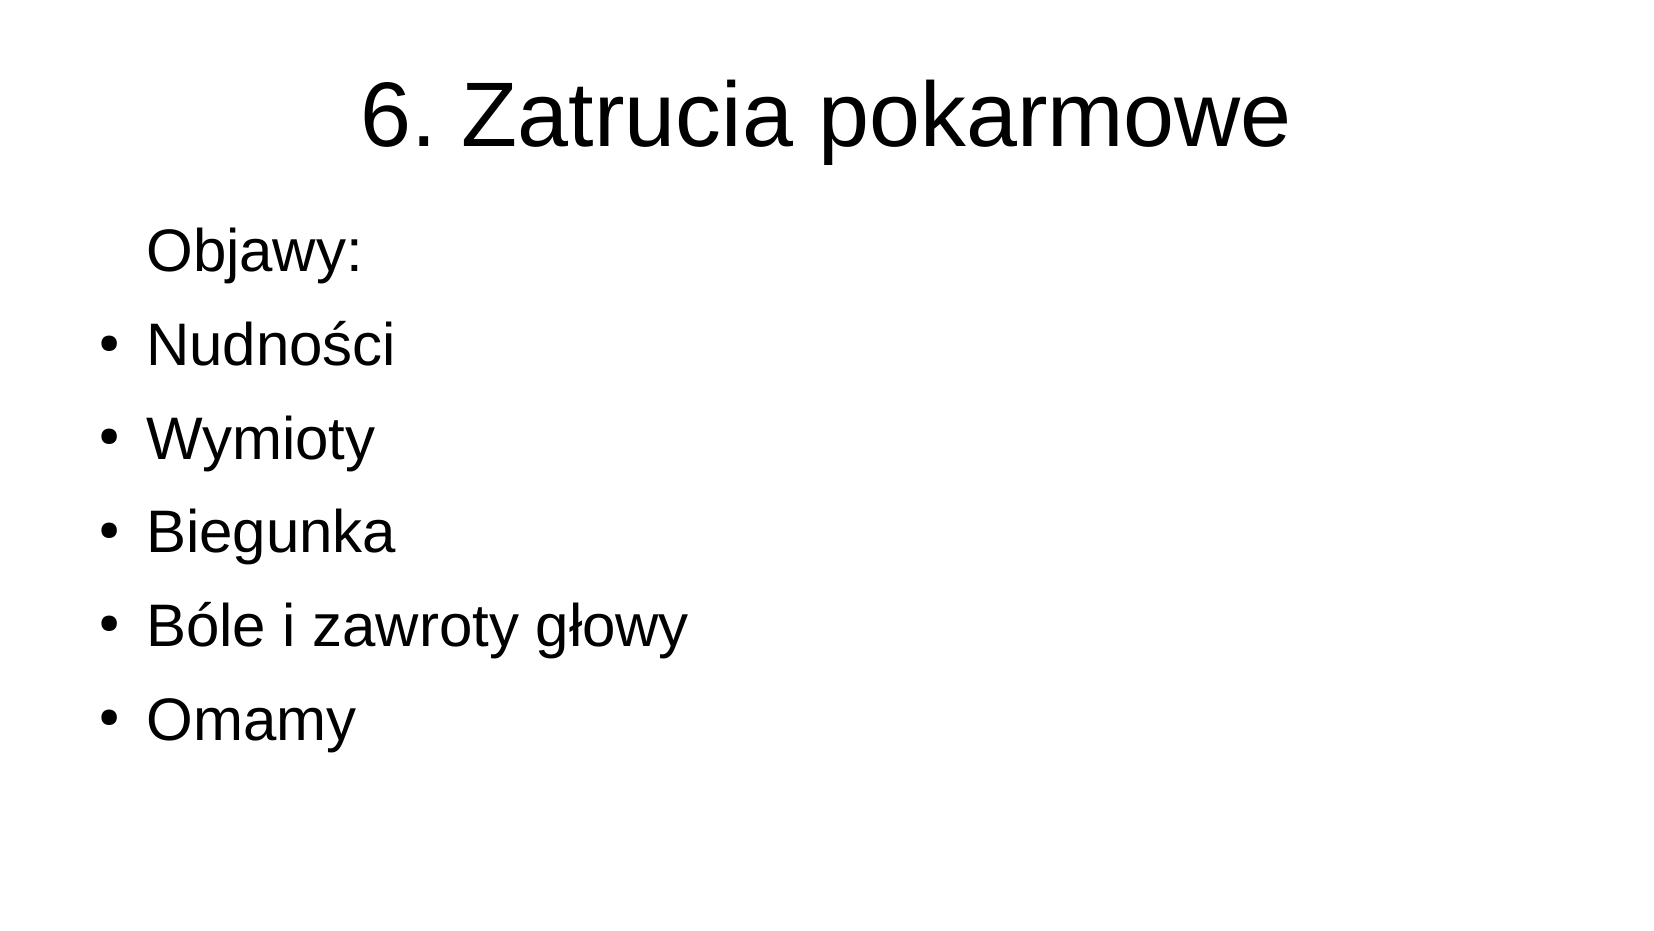

# 6. Zatrucia pokarmowe
Objawy:
Nudności
Wymioty
Biegunka
Bóle i zawroty głowy
Omamy